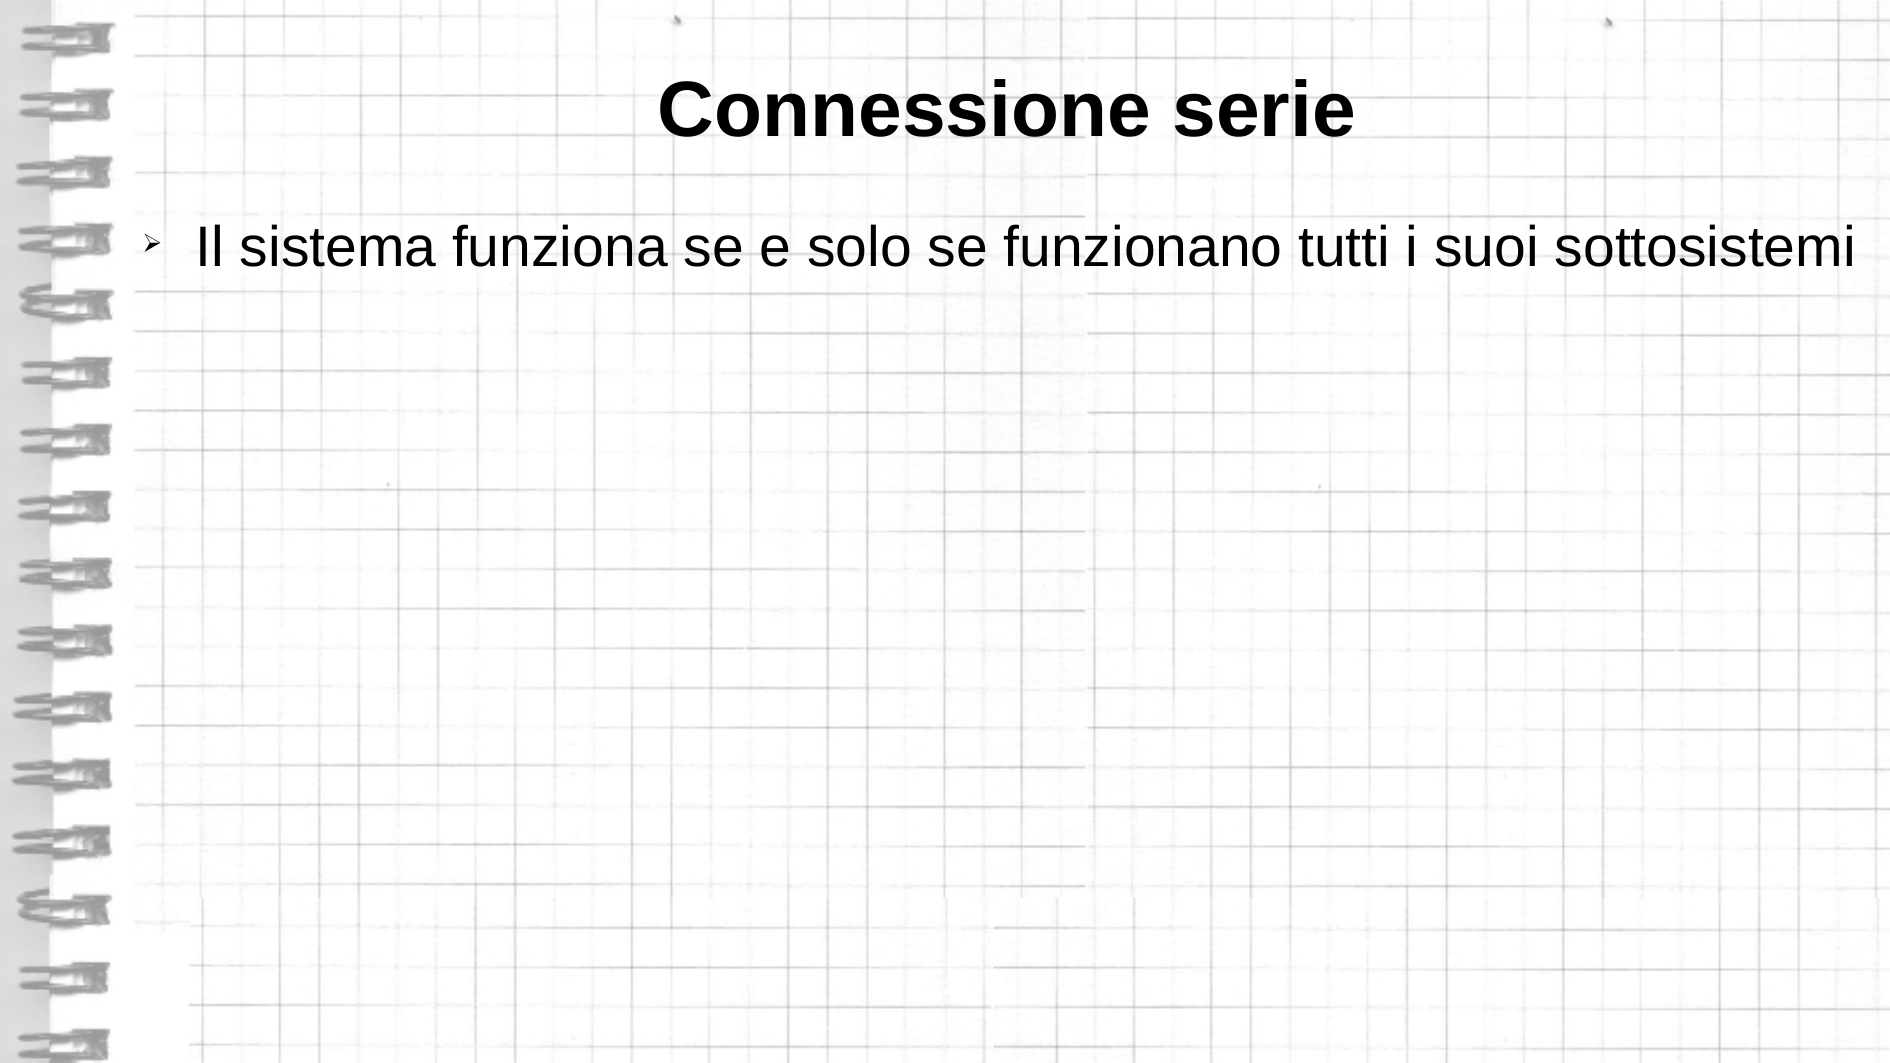

# Connessione serie
Il sistema funziona se e solo se funzionano tutti i suoi sottosistemi